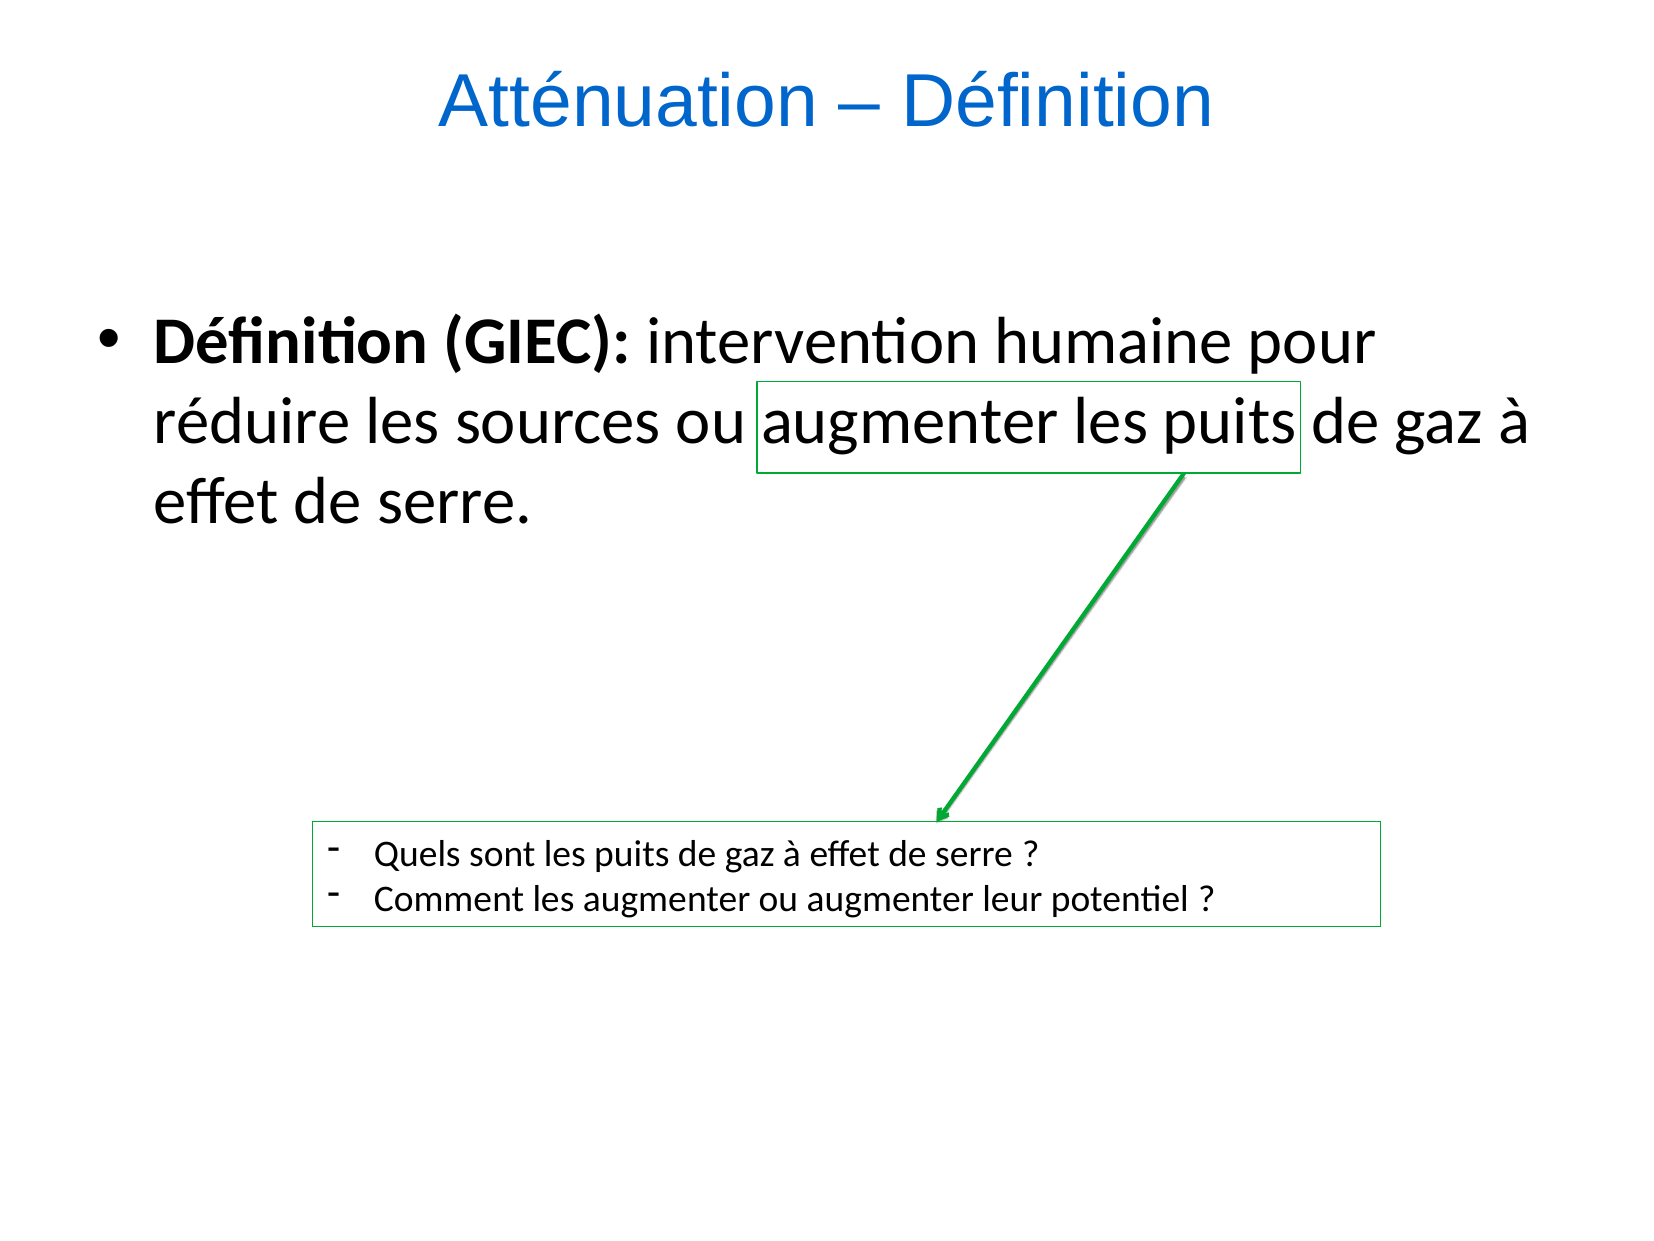

Atténuation – Définition
# Définition (GIEC): intervention humaine pour réduire les sources ou augmenter les puits de gaz à effet de serre.
Quels sont les puits de gaz à effet de serre ?
Comment les augmenter ou augmenter leur potentiel ?